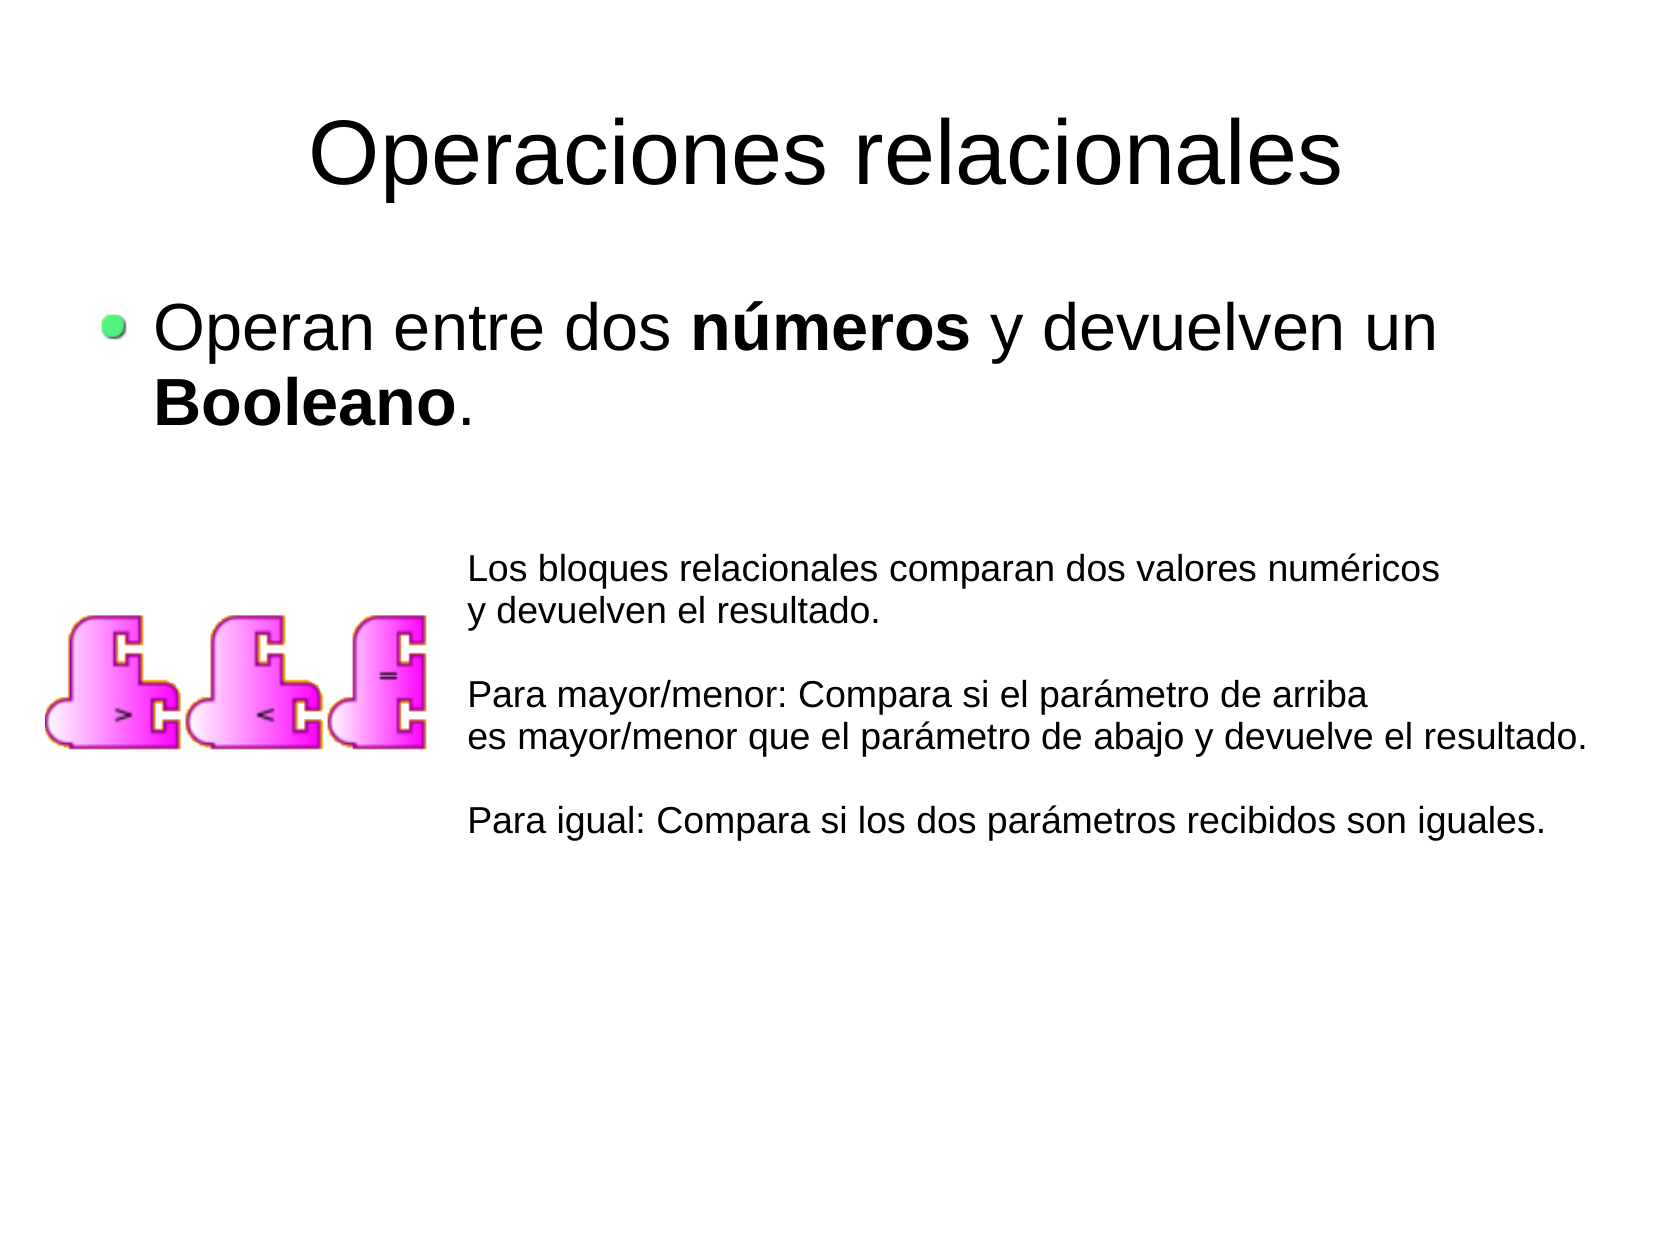

# Operaciones relacionales
Operan entre dos números y devuelven un Booleano.
Los bloques relacionales comparan dos valores numéricos
y devuelven el resultado.
Para mayor/menor: Compara si el parámetro de arriba
es mayor/menor que el parámetro de abajo y devuelve el resultado.
Para igual: Compara si los dos parámetros recibidos son iguales.